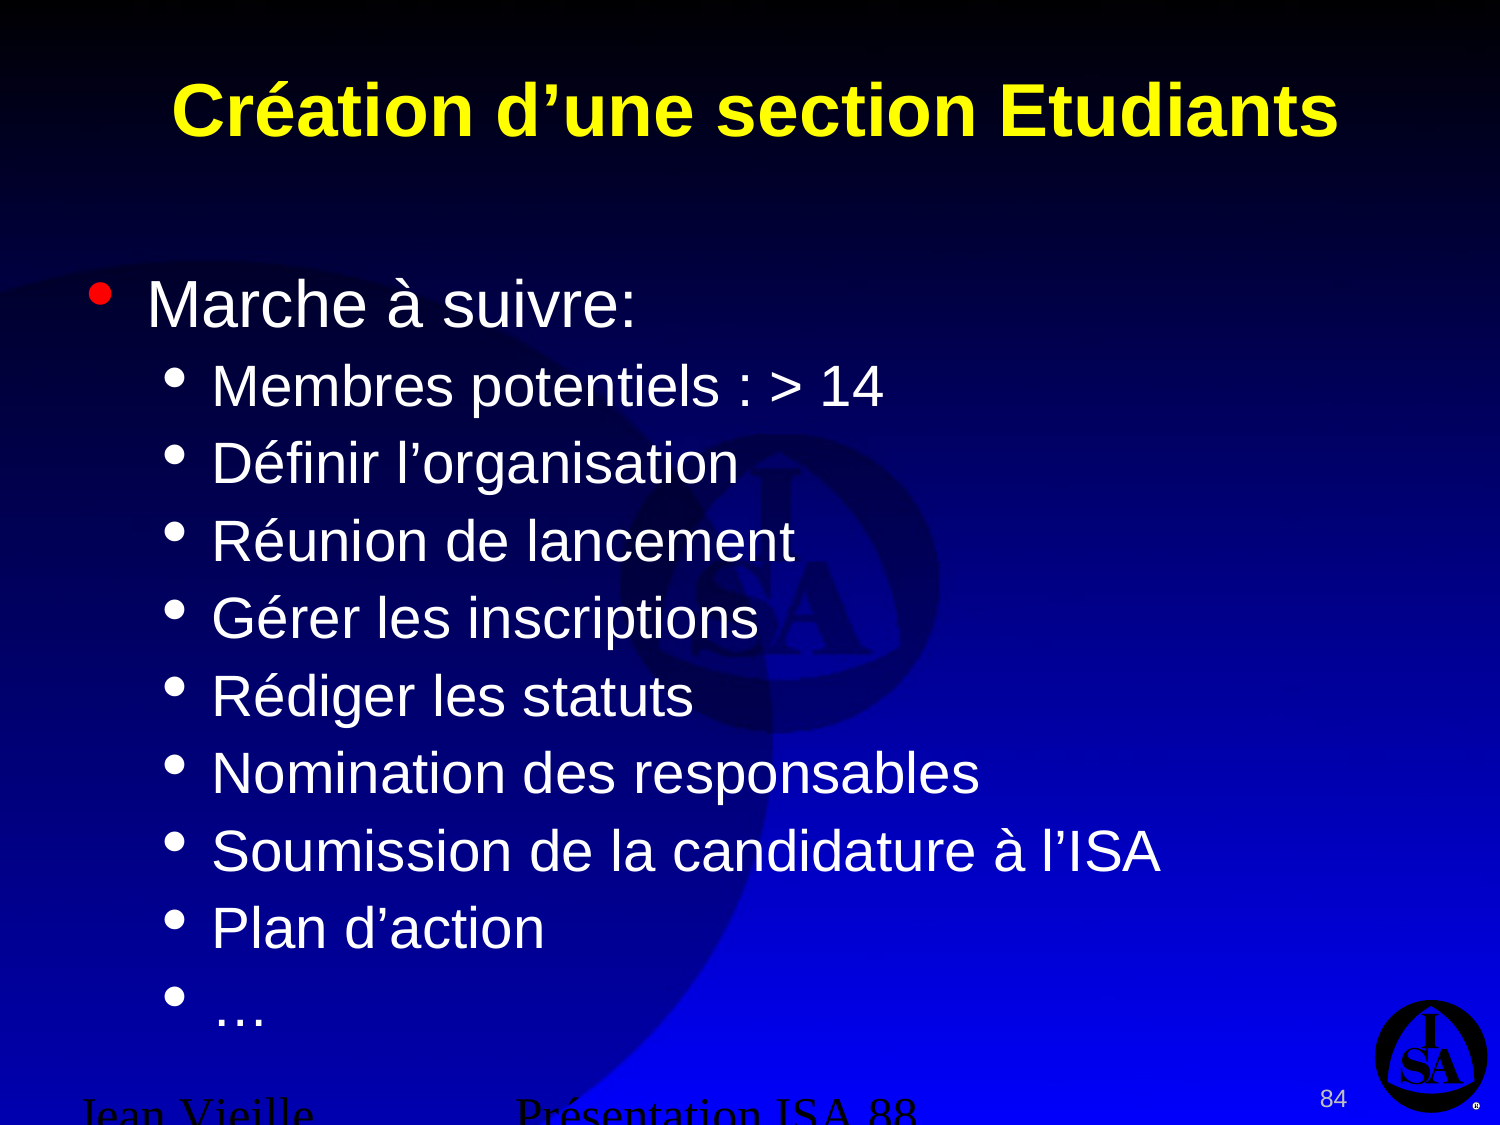

# Création d’une section Etudiants
Marche à suivre:
Membres potentiels : > 14
Définir l’organisation
Réunion de lancement
Gérer les inscriptions
Rédiger les statuts
Nomination des responsables
Soumission de la candidature à l’ISA
Plan d’action
…